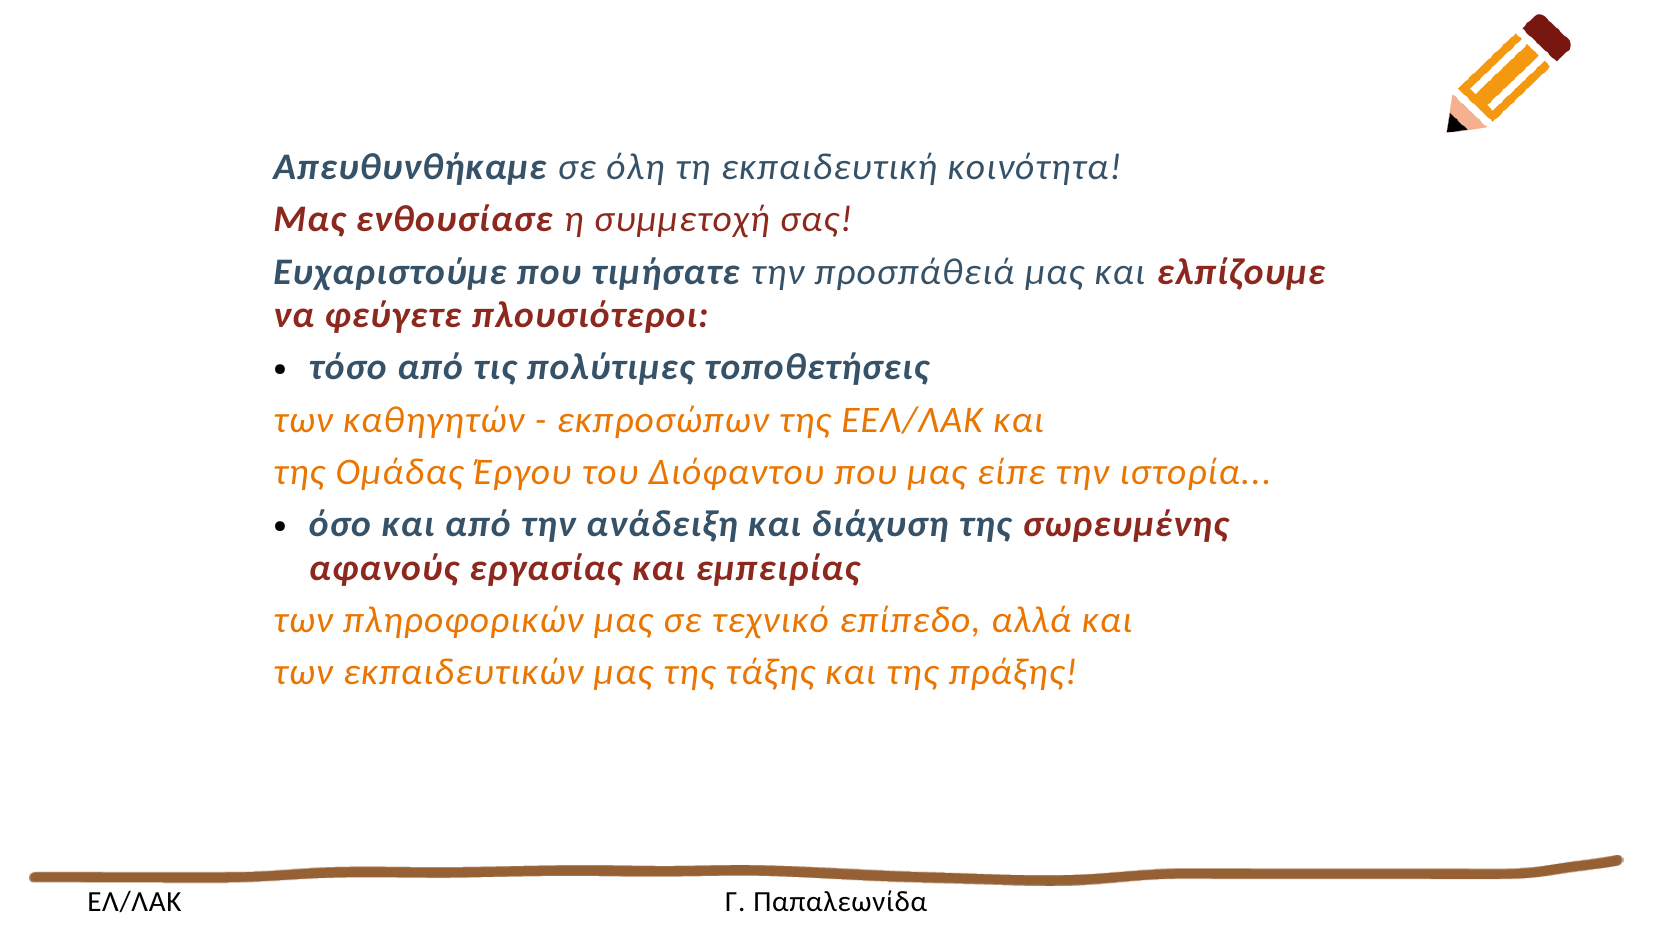

Απευθυνθήκαμε σε όλη τη εκπαιδευτική κοινότητα!
Μας ενθουσίασε η συμμετοχή σας!
Ευχαριστούμε που τιμήσατε την προσπάθειά μας και ελπίζουμε να φεύγετε πλουσιότεροι:
τόσο από τις πολύτιμες τοποθετήσεις
των καθηγητών - εκπροσώπων της ΕΕΛ/ΛΑΚ και
της Ομάδας Έργου του Διόφαντου που μας είπε την ιστορία...
όσο και από την ανάδειξη και διάχυση της σωρευμένης αφανούς εργασίας και εμπειρίας
των πληροφορικών μας σε τεχνικό επίπεδο, αλλά και
των εκπαιδευτικών μας της τάξης και της πράξης!
Γ. Παπαλεωνίδα
ΕΛ/ΛΑΚ